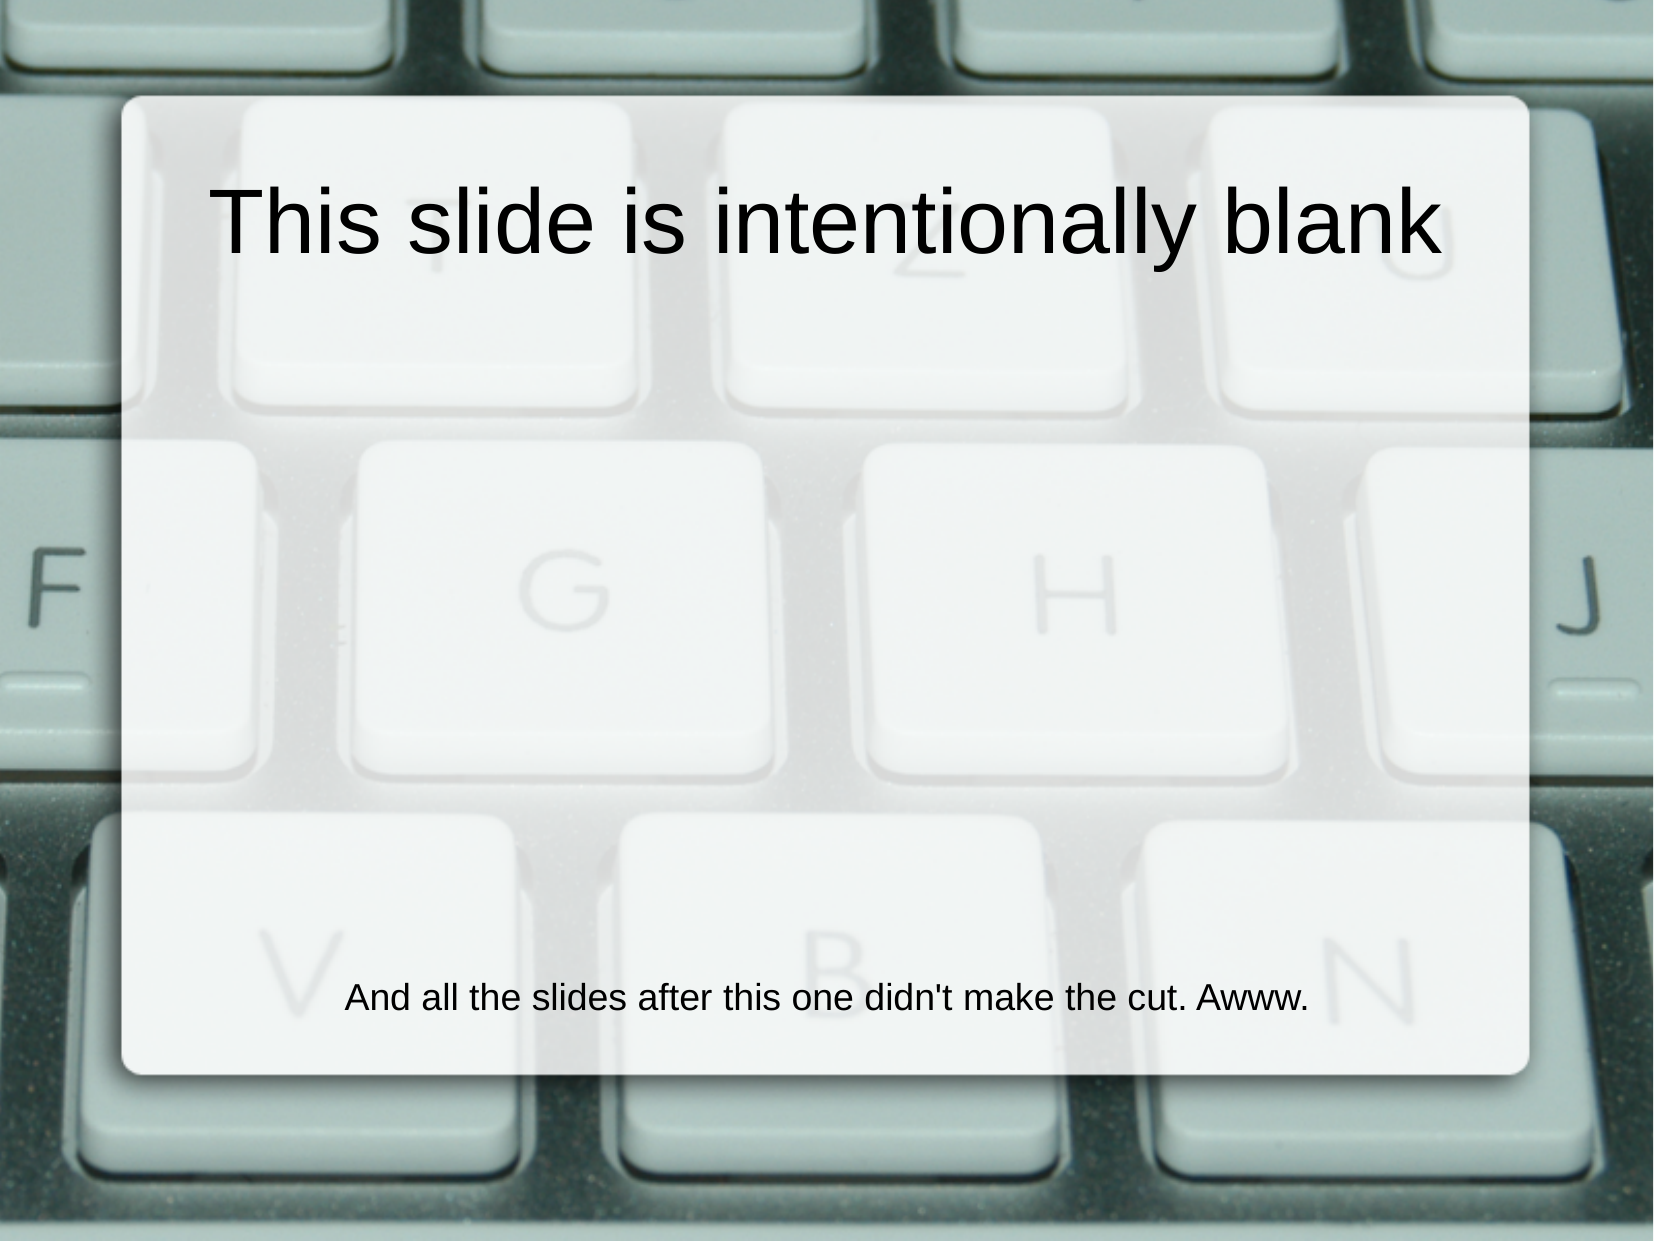

# This slide is intentionally blank
And all the slides after this one didn't make the cut. Awww.